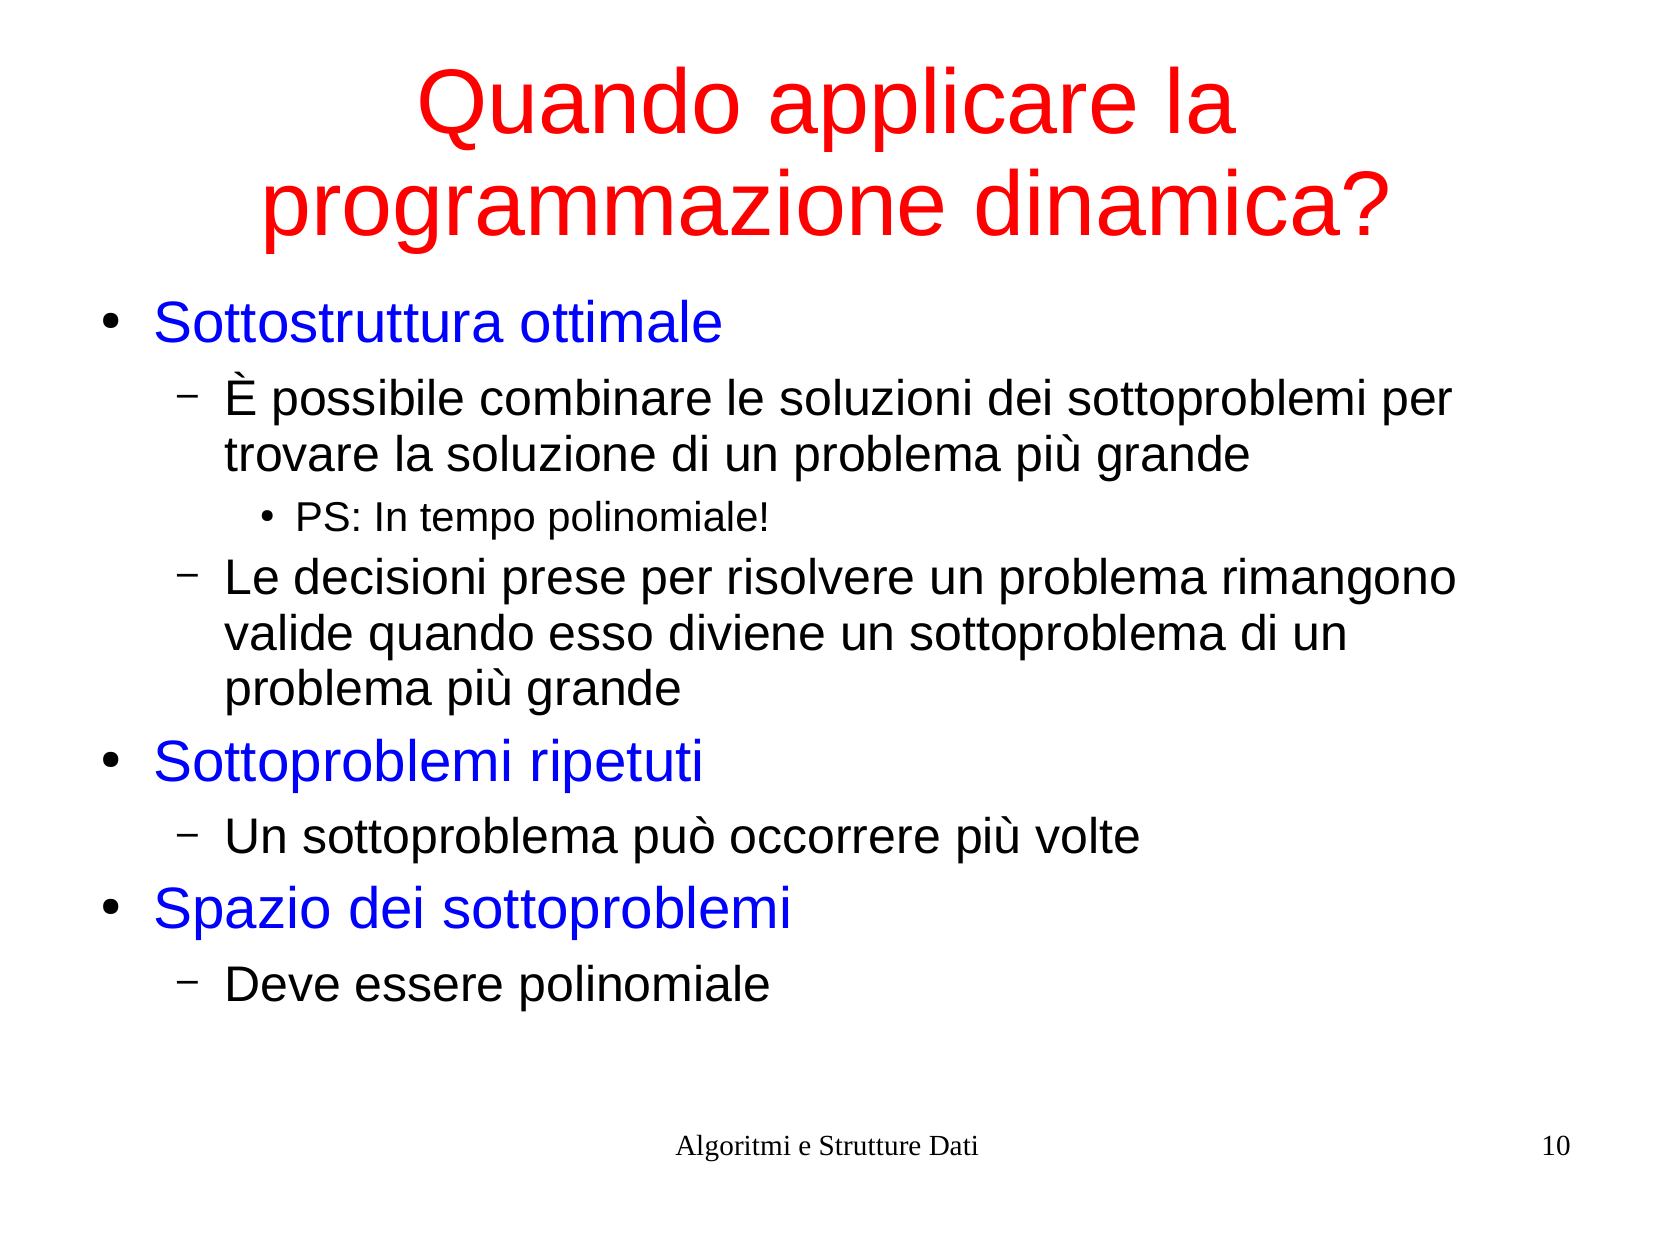

# Quando applicare la programmazione dinamica?
Sottostruttura ottimale
È possibile combinare le soluzioni dei sottoproblemi per trovare la soluzione di un problema più grande
PS: In tempo polinomiale!
Le decisioni prese per risolvere un problema rimangono valide quando esso diviene un sottoproblema di un problema più grande
Sottoproblemi ripetuti
Un sottoproblema può occorrere più volte
Spazio dei sottoproblemi
Deve essere polinomiale
Algoritmi e Strutture Dati
10